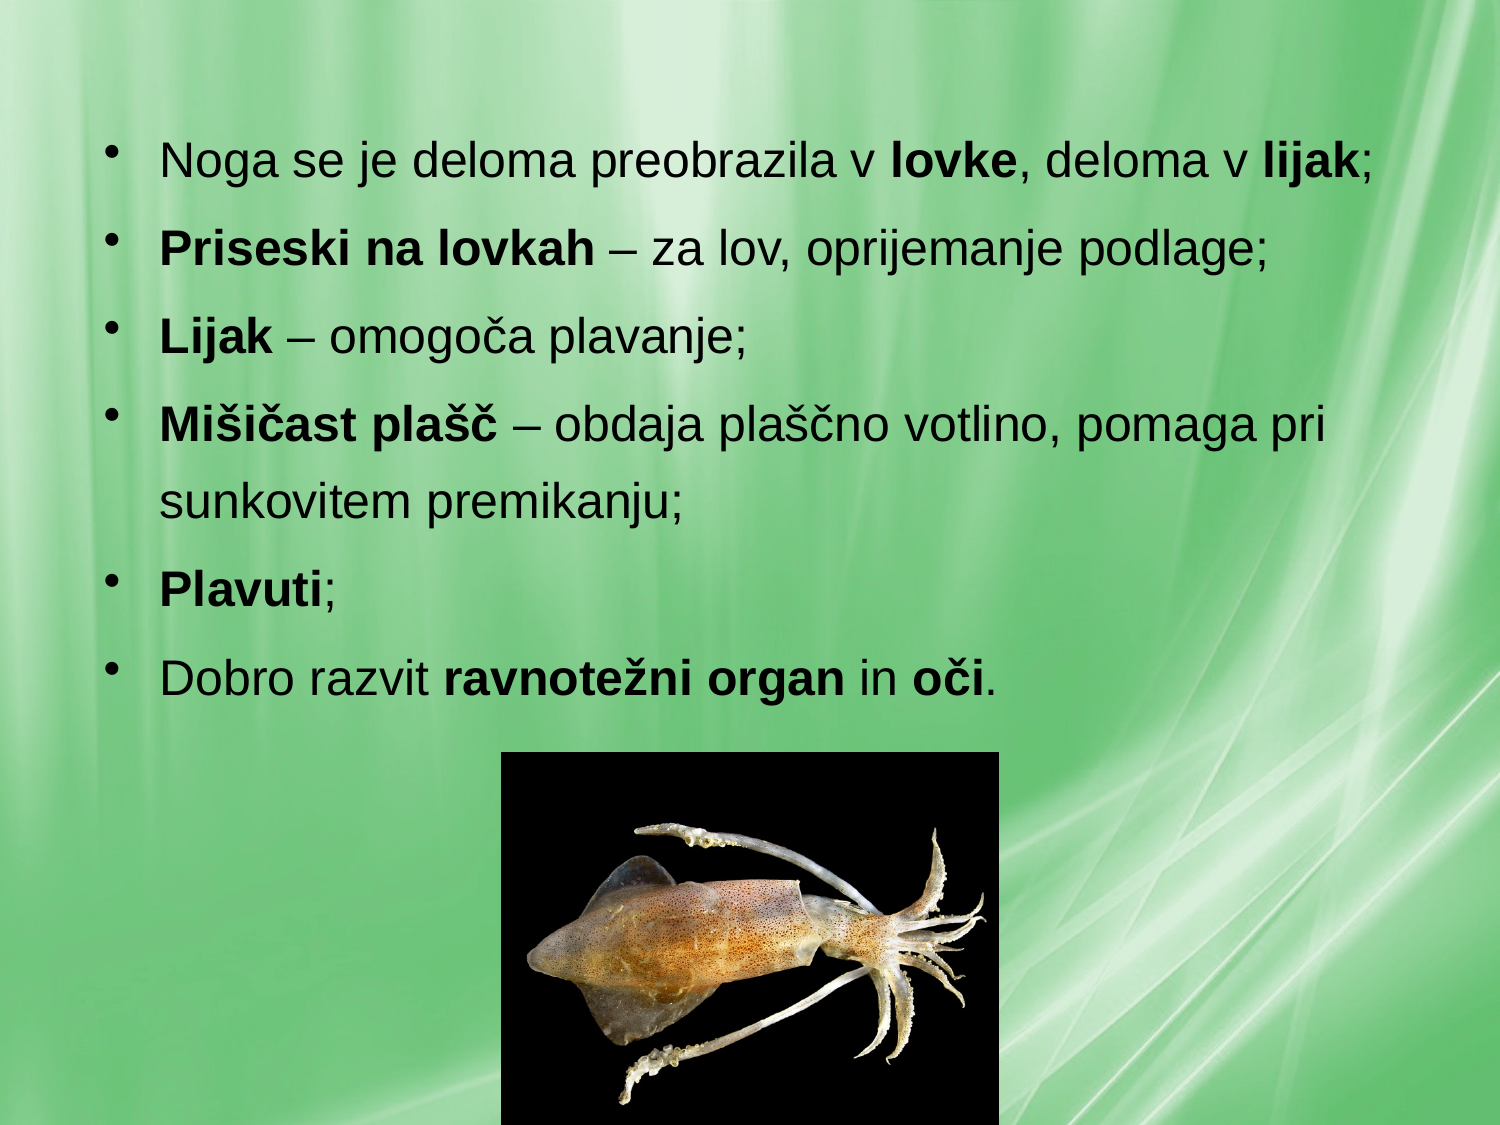

# Noga se je deloma preobrazila v lovke, deloma v lijak;
Priseski na lovkah – za lov, oprijemanje podlage;
Lijak – omogoča plavanje;
Mišičast plašč – obdaja plaščno votlino, pomaga pri sunkovitem premikanju;
Plavuti;
Dobro razvit ravnotežni organ in oči.